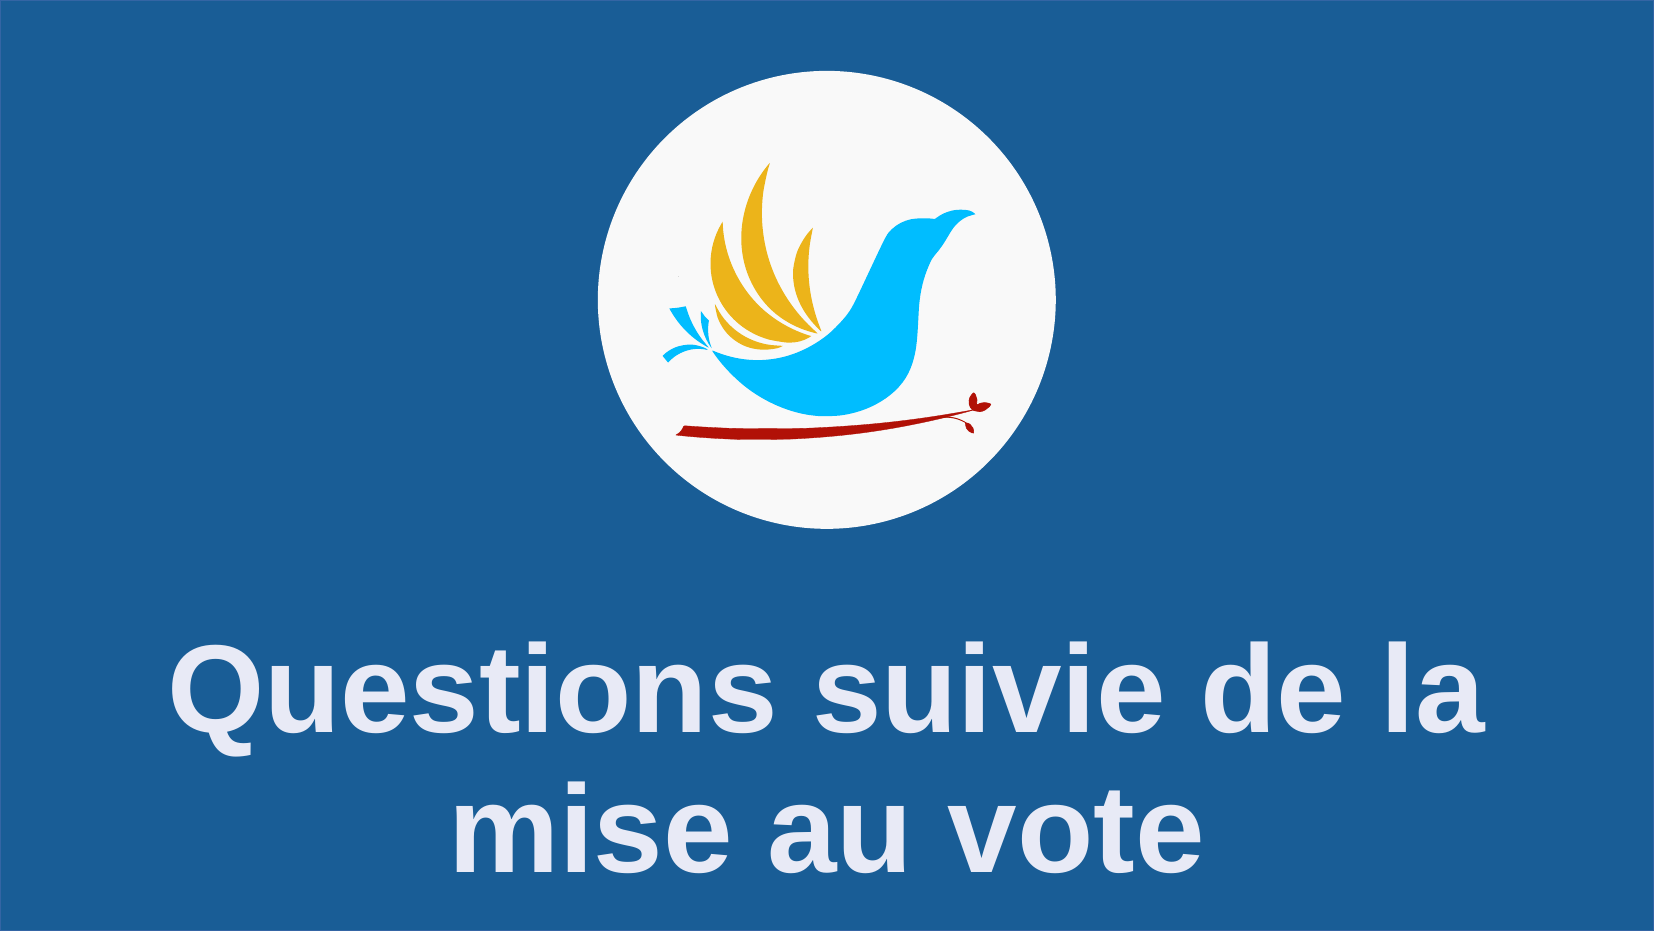

Questions suivie de la mise au vote